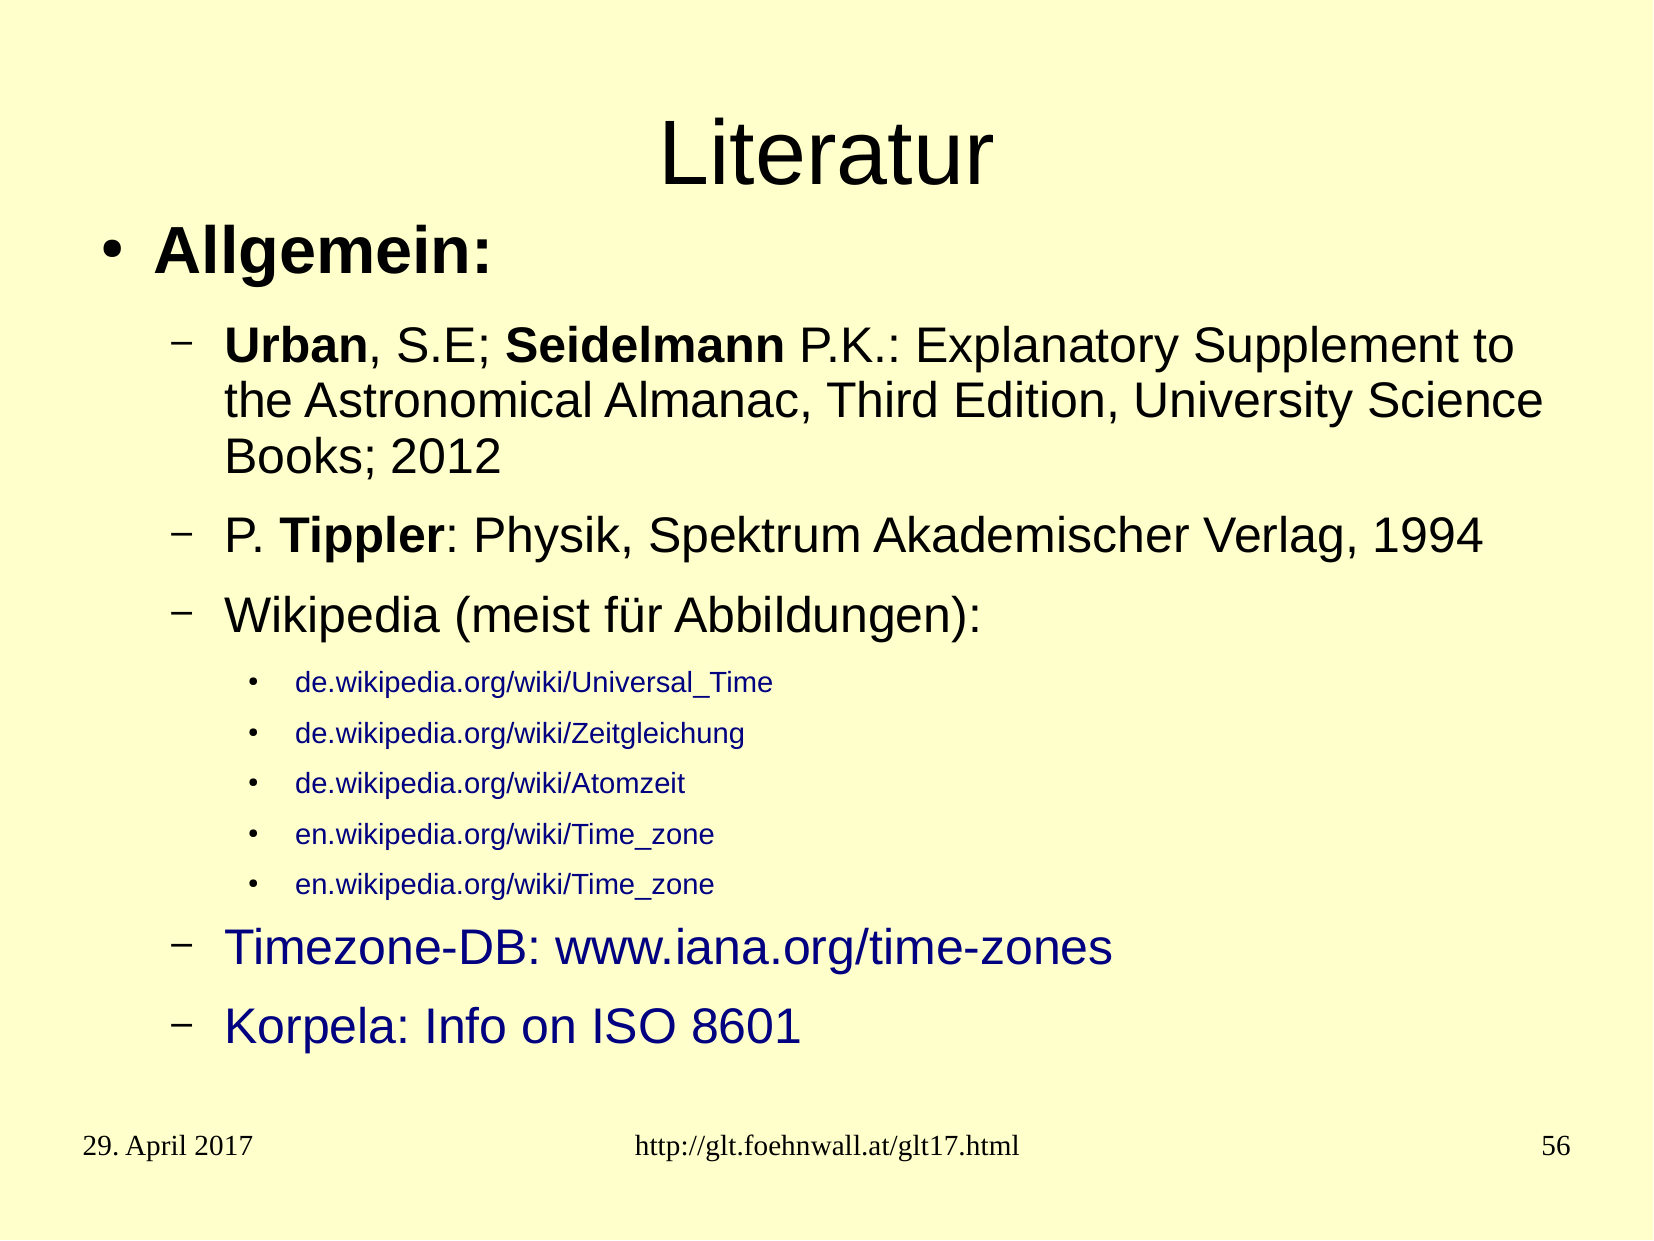

# Literatur
Allgemein:
Urban, S.E; Seidelmann P.K.: Explanatory Supplement to the Astronomical Almanac, Third Edition, University Science Books; 2012
P. Tippler: Physik, Spektrum Akademischer Verlag, 1994
Wikipedia (meist für Abbildungen):
de.wikipedia.org/wiki/Universal_Time
de.wikipedia.org/wiki/Zeitgleichung
de.wikipedia.org/wiki/Atomzeit
en.wikipedia.org/wiki/Time_zone
en.wikipedia.org/wiki/Time_zone
Timezone-DB: www.iana.org/time-zones
Korpela: Info on ISO 8601
29. April 2017
http://glt.foehnwall.at/glt17.html
56